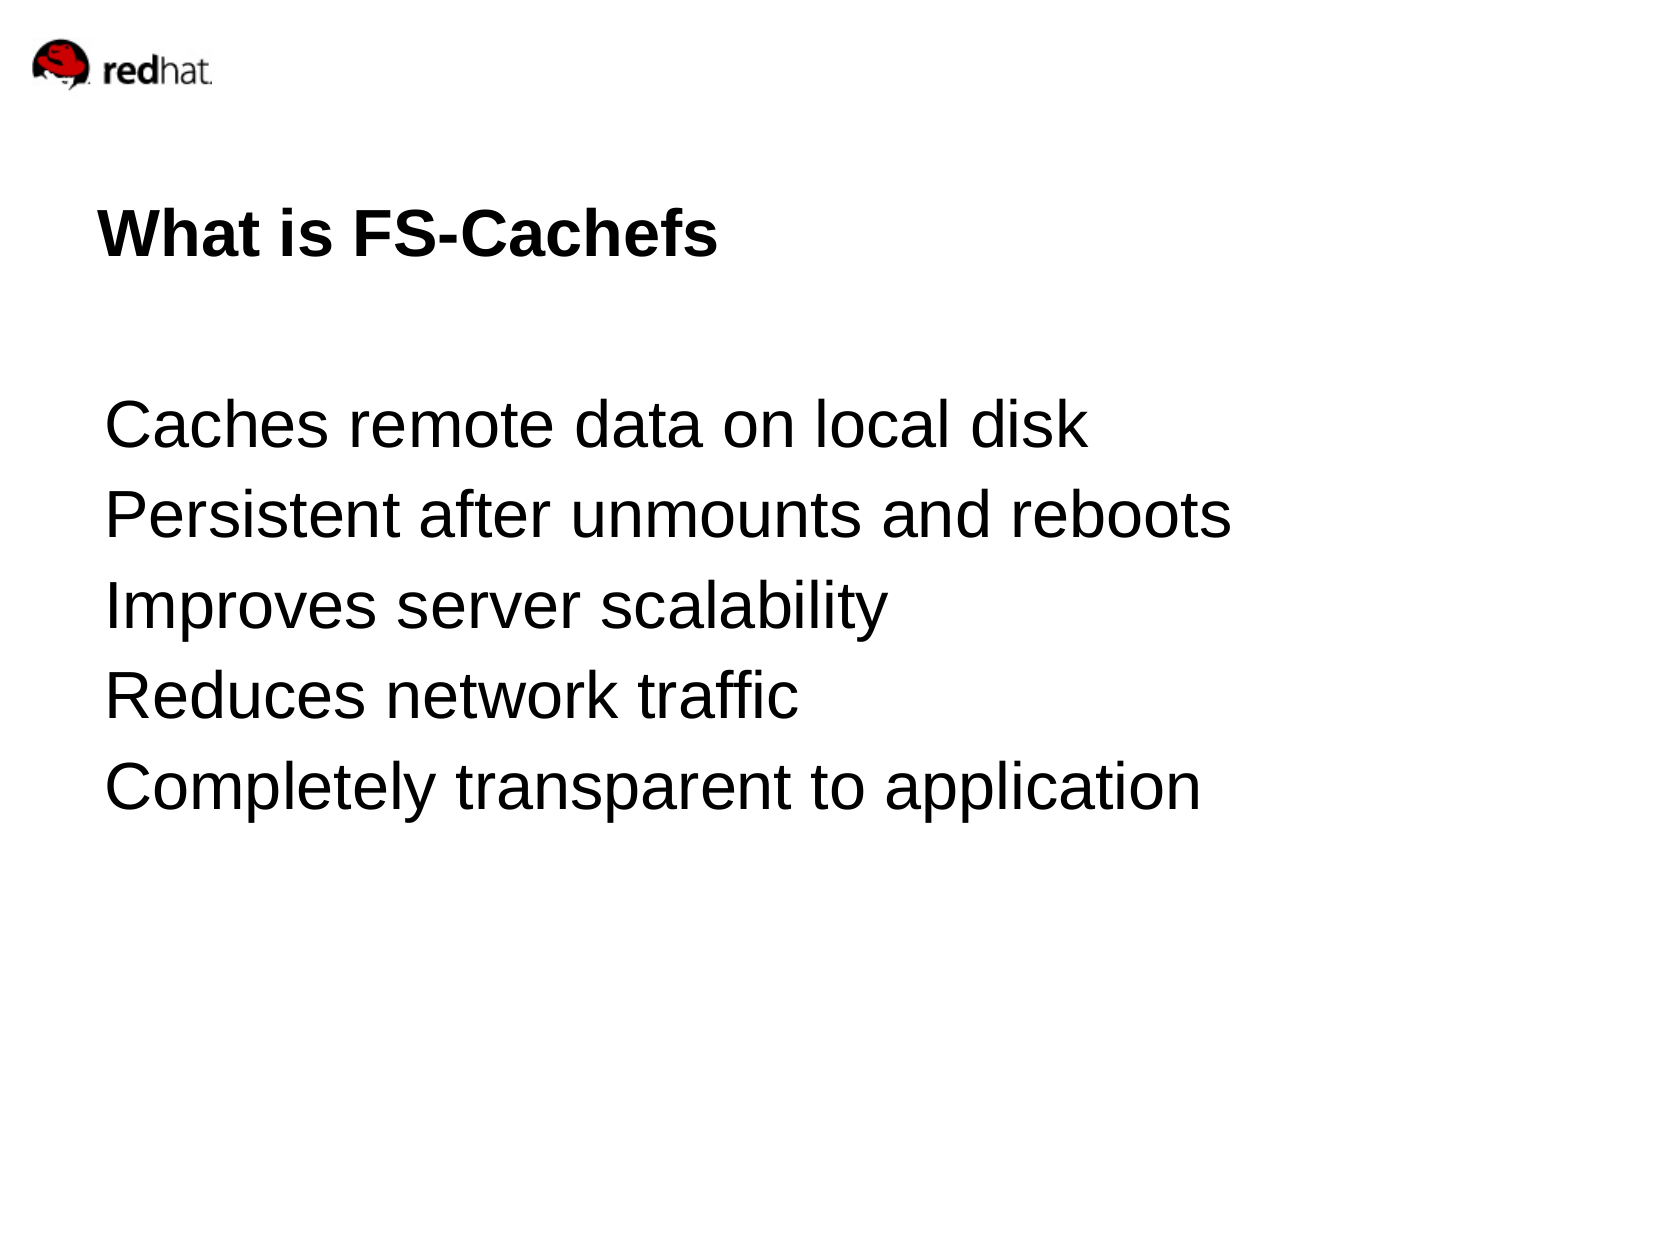

# What is FS-Cachefs
Caches remote data on local disk
Persistent after unmounts and reboots
Improves server scalability
Reduces network traffic
Completely transparent to application